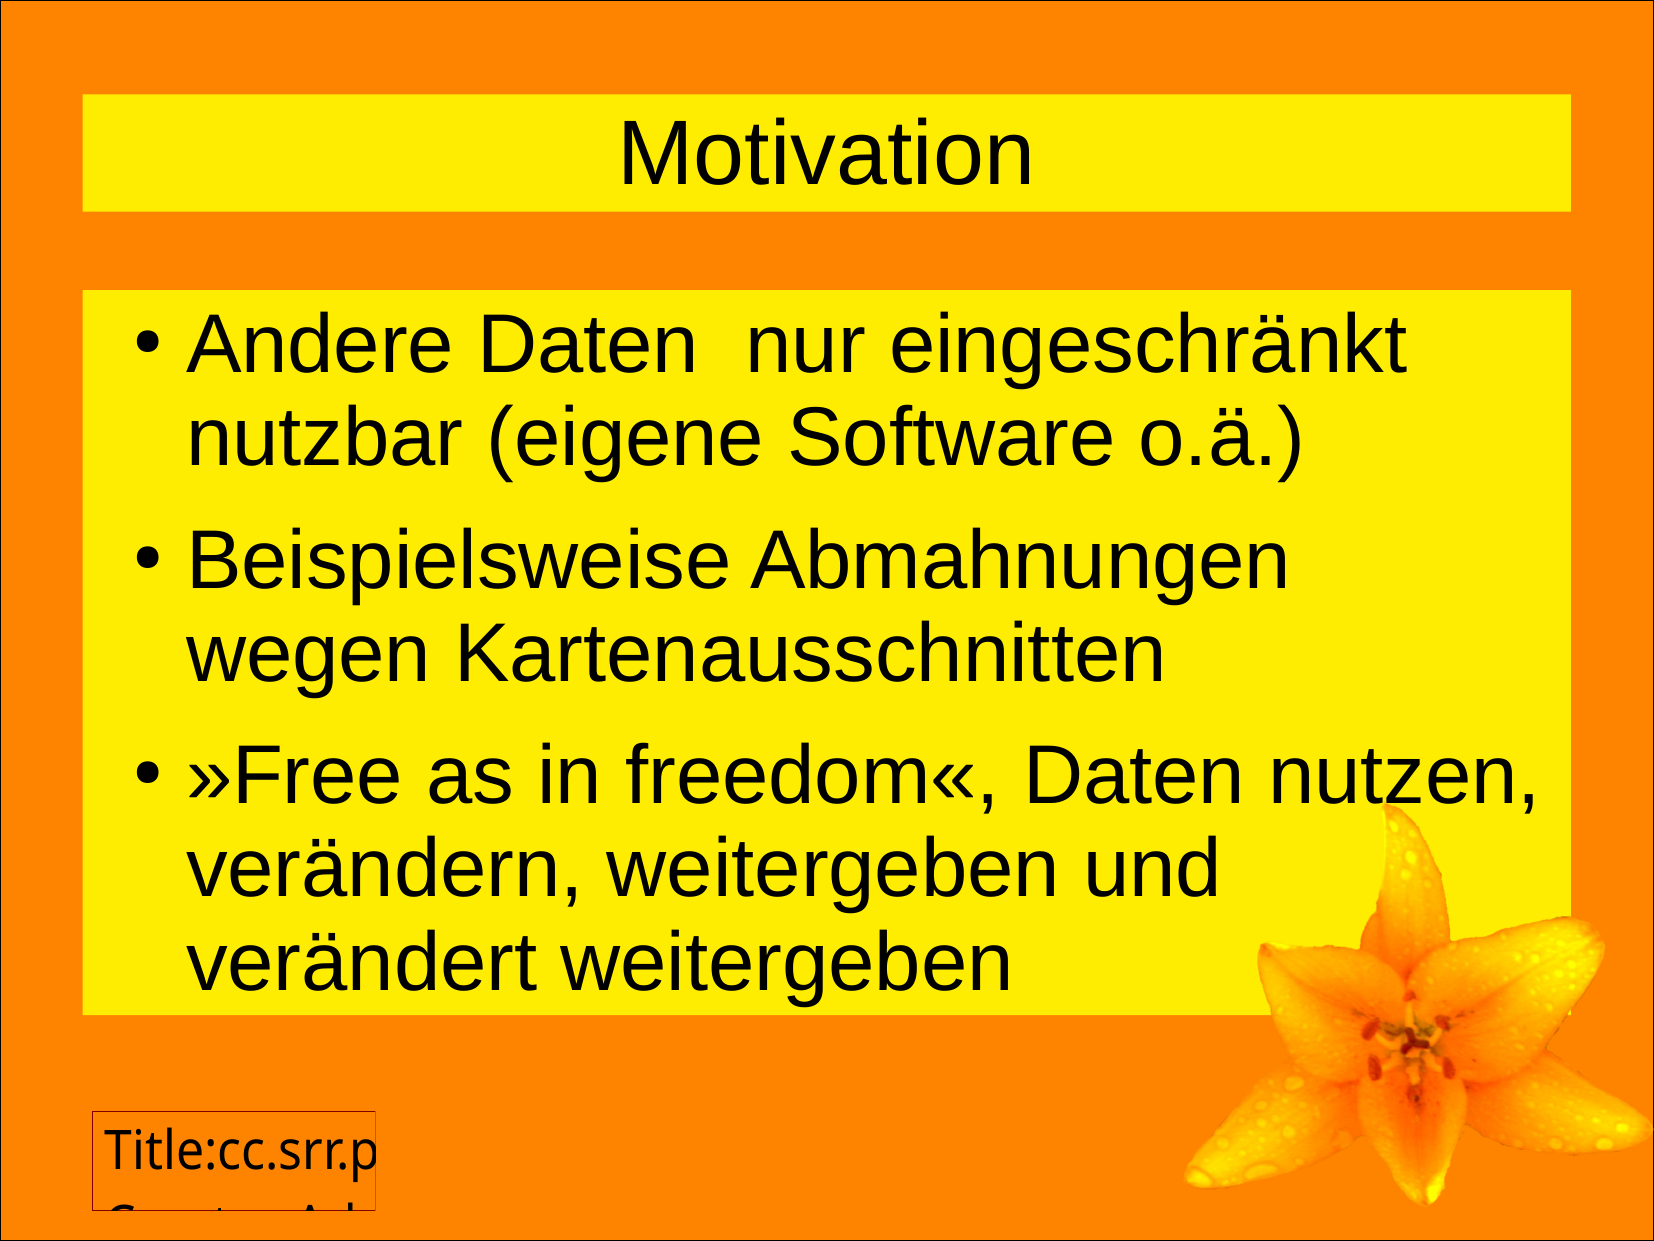

Motivation
Andere Daten nur eingeschränkt nutzbar (eigene Software o.ä.)
Beispielsweise Abmahnungen wegen Kartenausschnitten
»Free as in freedom«, Daten nutzen, verändern, weitergeben und verändert weitergeben